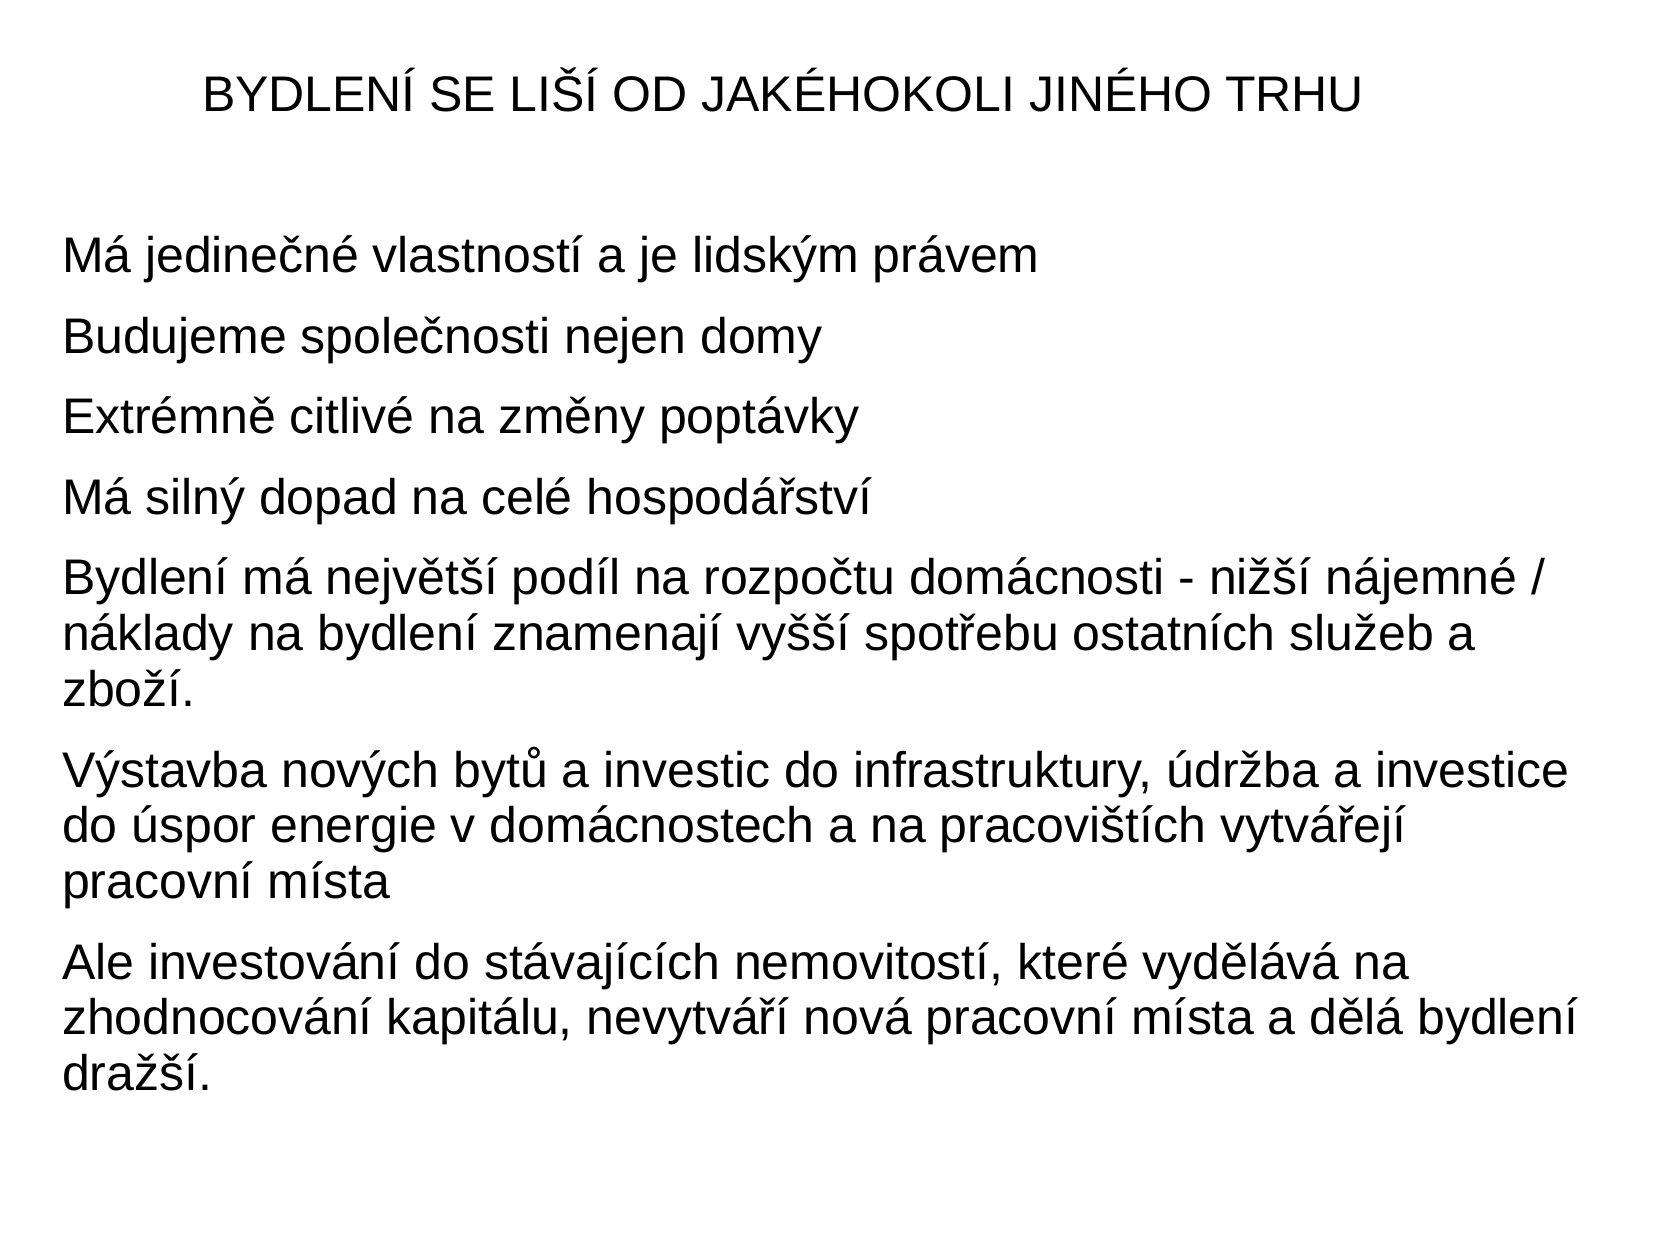

BYDLENÍ SE LIŠÍ OD JAKÉHOKOLI JINÉHO TRHU
Má jedinečné vlastností a je lidským právem
Budujeme společnosti nejen domy
Extrémně citlivé na změny poptávky
Má silný dopad na celé hospodářství
Bydlení má největší podíl na rozpočtu domácnosti - nižší nájemné / náklady na bydlení znamenají vyšší spotřebu ostatních služeb a zboží.
Výstavba nových bytů a investic do infrastruktury, údržba a investice do úspor energie v domácnostech a na pracovištích vytvářejí pracovní místa
Ale investování do stávajících nemovitostí, které vydělává na zhodnocování kapitálu, nevytváří nová pracovní místa a dělá bydlení dražší.